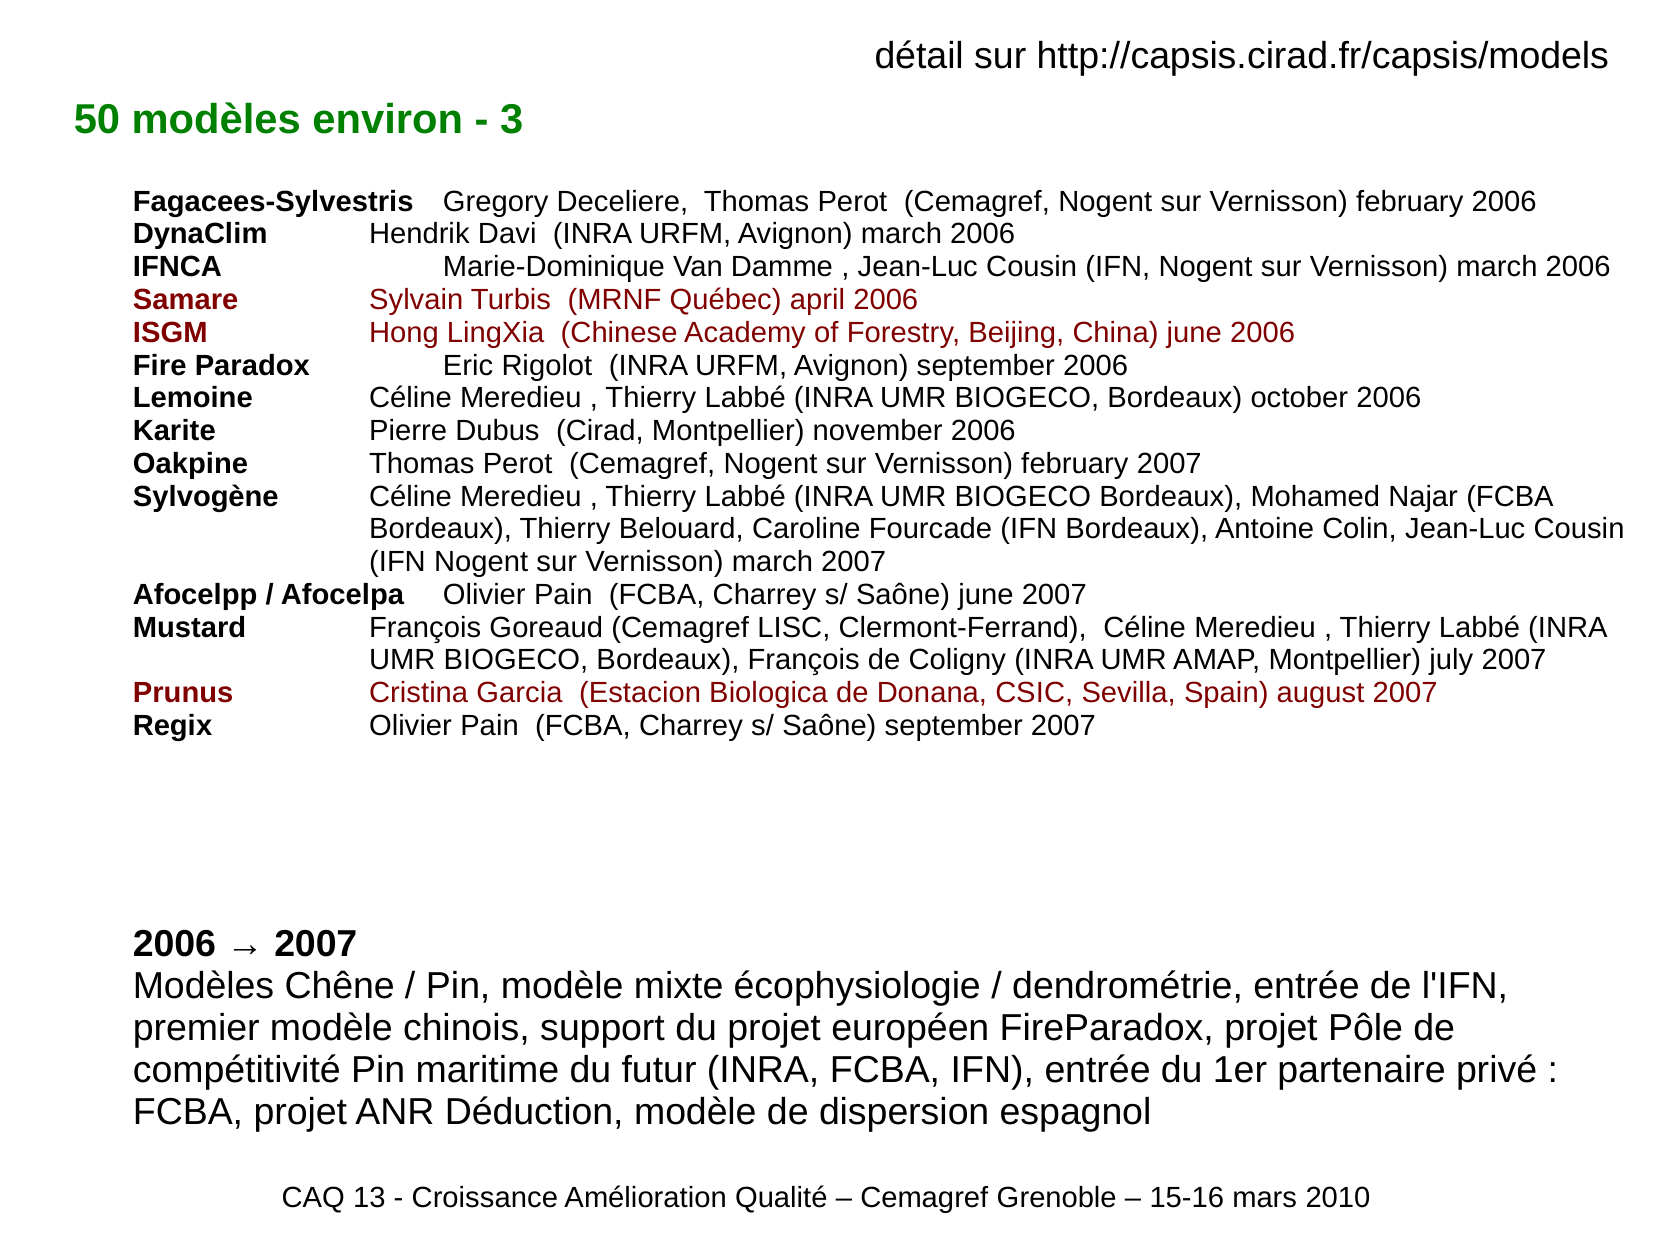

détail sur http://capsis.cirad.fr/capsis/models
50 modèles environ - 3
Fagacees-Sylvestris	Gregory Deceliere, Thomas Perot (Cemagref, Nogent sur Vernisson) february 2006
DynaClim	Hendrik Davi (INRA URFM, Avignon) march 2006
IFNCA		Marie-Dominique Van Damme , Jean-Luc Cousin (IFN, Nogent sur Vernisson) march 2006
Samare	Sylvain Turbis (MRNF Québec) april 2006
ISGM		Hong LingXia (Chinese Academy of Forestry, Beijing, China) june 2006
Fire Paradox	Eric Rigolot (INRA URFM, Avignon) september 2006
Lemoine	Céline Meredieu , Thierry Labbé (INRA UMR BIOGECO, Bordeaux) october 2006
Karite		Pierre Dubus (Cirad, Montpellier) november 2006
Oakpine	Thomas Perot (Cemagref, Nogent sur Vernisson) february 2007
Sylvogène	Céline Meredieu , Thierry Labbé (INRA UMR BIOGECO Bordeaux), Mohamed Najar (FCBA Bordeaux), Thierry Belouard, Caroline Fourcade (IFN Bordeaux), Antoine Colin, Jean-Luc Cousin (IFN Nogent sur Vernisson) march 2007
Afocelpp / Afocelpa	Olivier Pain (FCBA, Charrey s/ Saône) june 2007
Mustard	François Goreaud (Cemagref LISC, Clermont-Ferrand), Céline Meredieu , Thierry Labbé (INRA UMR BIOGECO, Bordeaux), François de Coligny (INRA UMR AMAP, Montpellier) july 2007
Prunus	Cristina Garcia (Estacion Biologica de Donana, CSIC, Sevilla, Spain) august 2007
Regix		Olivier Pain (FCBA, Charrey s/ Saône) september 2007
2006 → 2007
Modèles Chêne / Pin, modèle mixte écophysiologie / dendrométrie, entrée de l'IFN, premier modèle chinois, support du projet européen FireParadox, projet Pôle de compétitivité Pin maritime du futur (INRA, FCBA, IFN), entrée du 1er partenaire privé : FCBA, projet ANR Déduction, modèle de dispersion espagnol